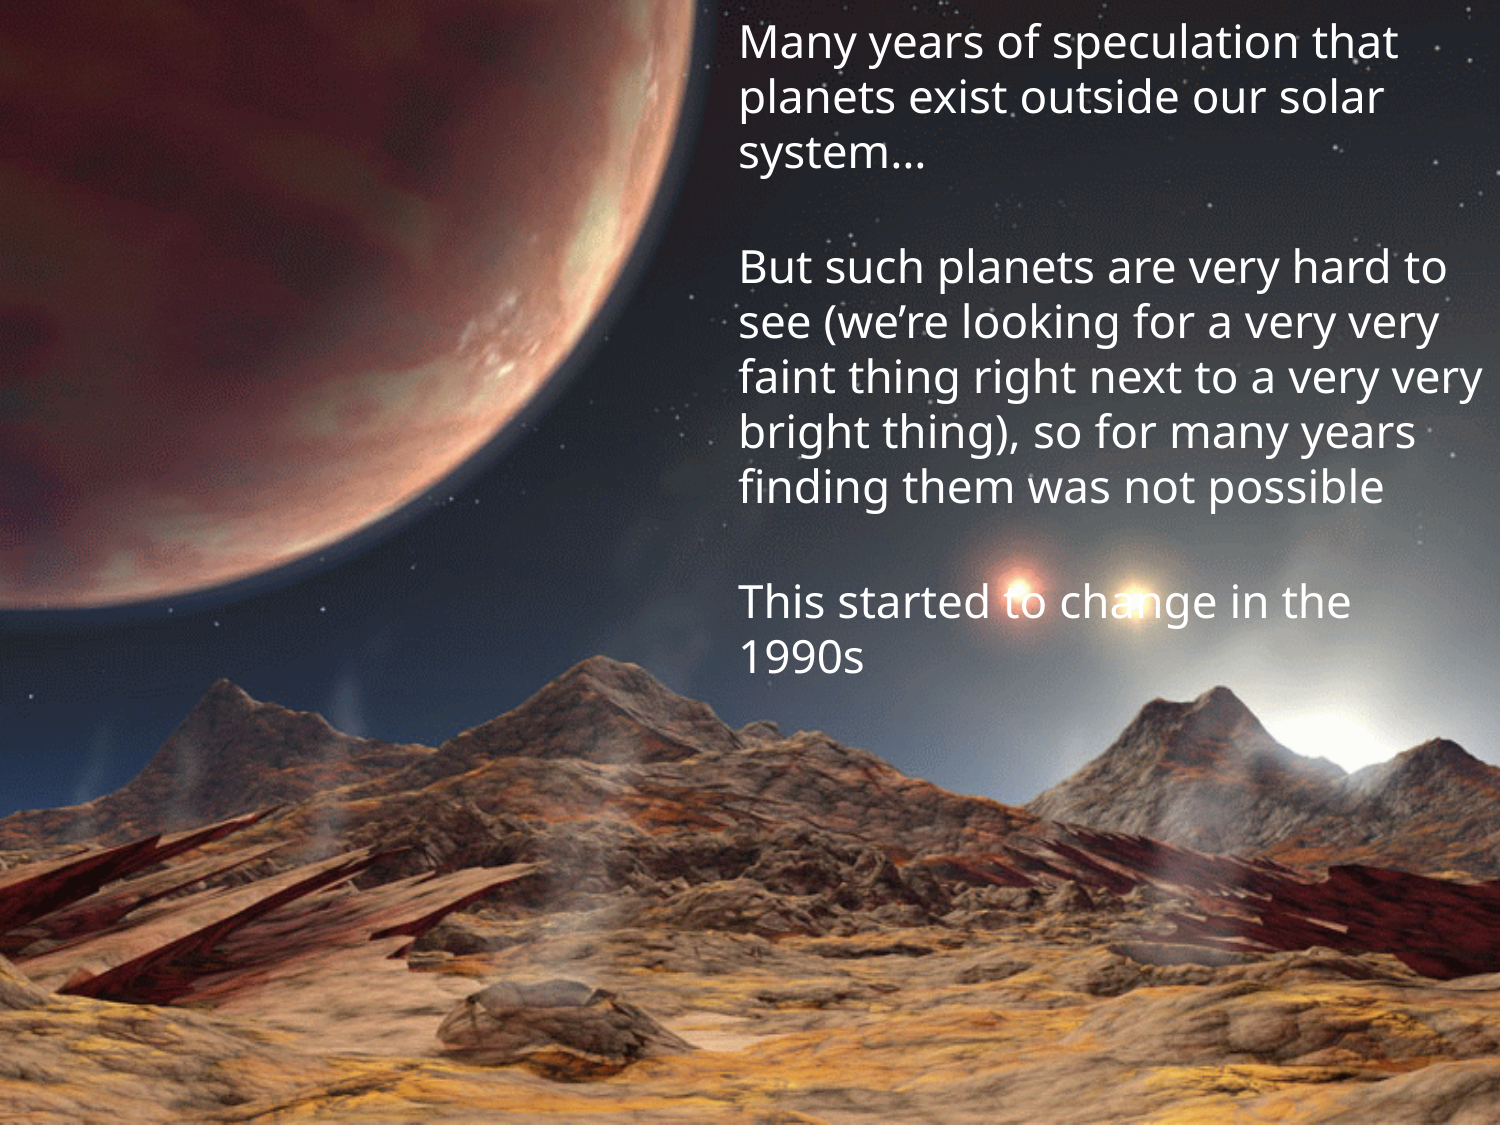

Many years of speculation that planets exist outside our solar system…
But such planets are very hard to see (we’re looking for a very very faint thing right next to a very very bright thing), so for many years finding them was not possible
This started to change in the 1990s